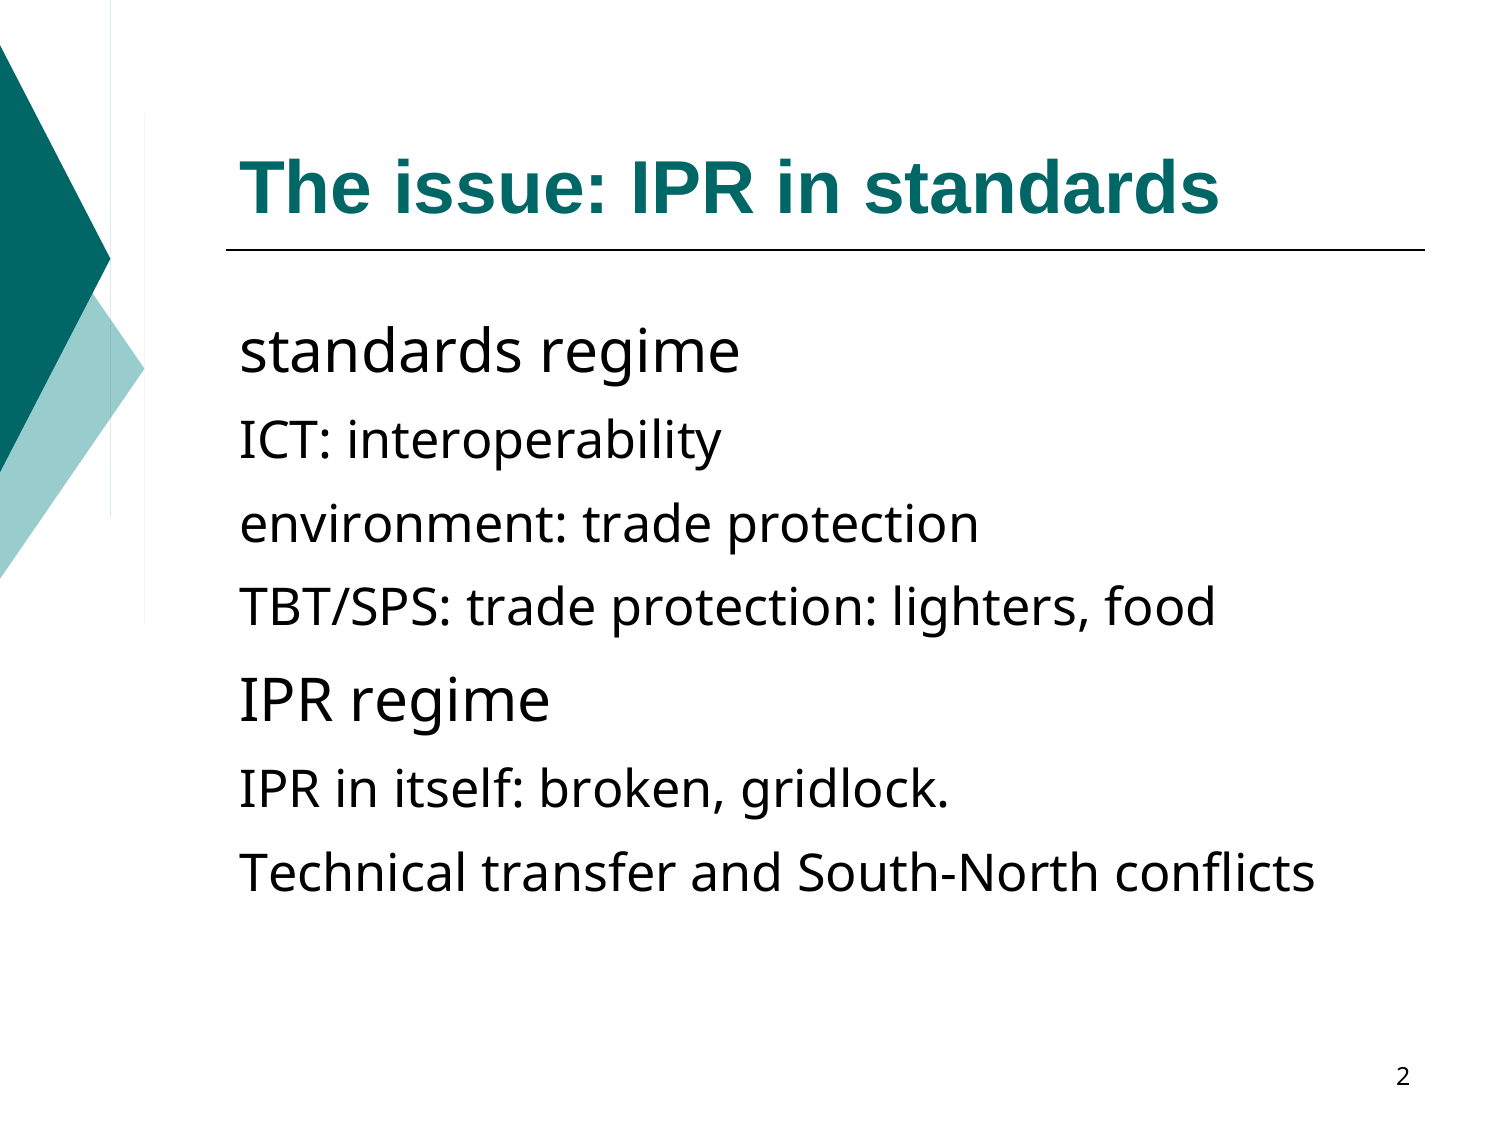

# The issue: IPR in standards
standards regime
ICT: interoperability
environment: trade protection
TBT/SPS: trade protection: lighters, food
IPR regime
IPR in itself: broken, gridlock.
Technical transfer and South-North conflicts
2